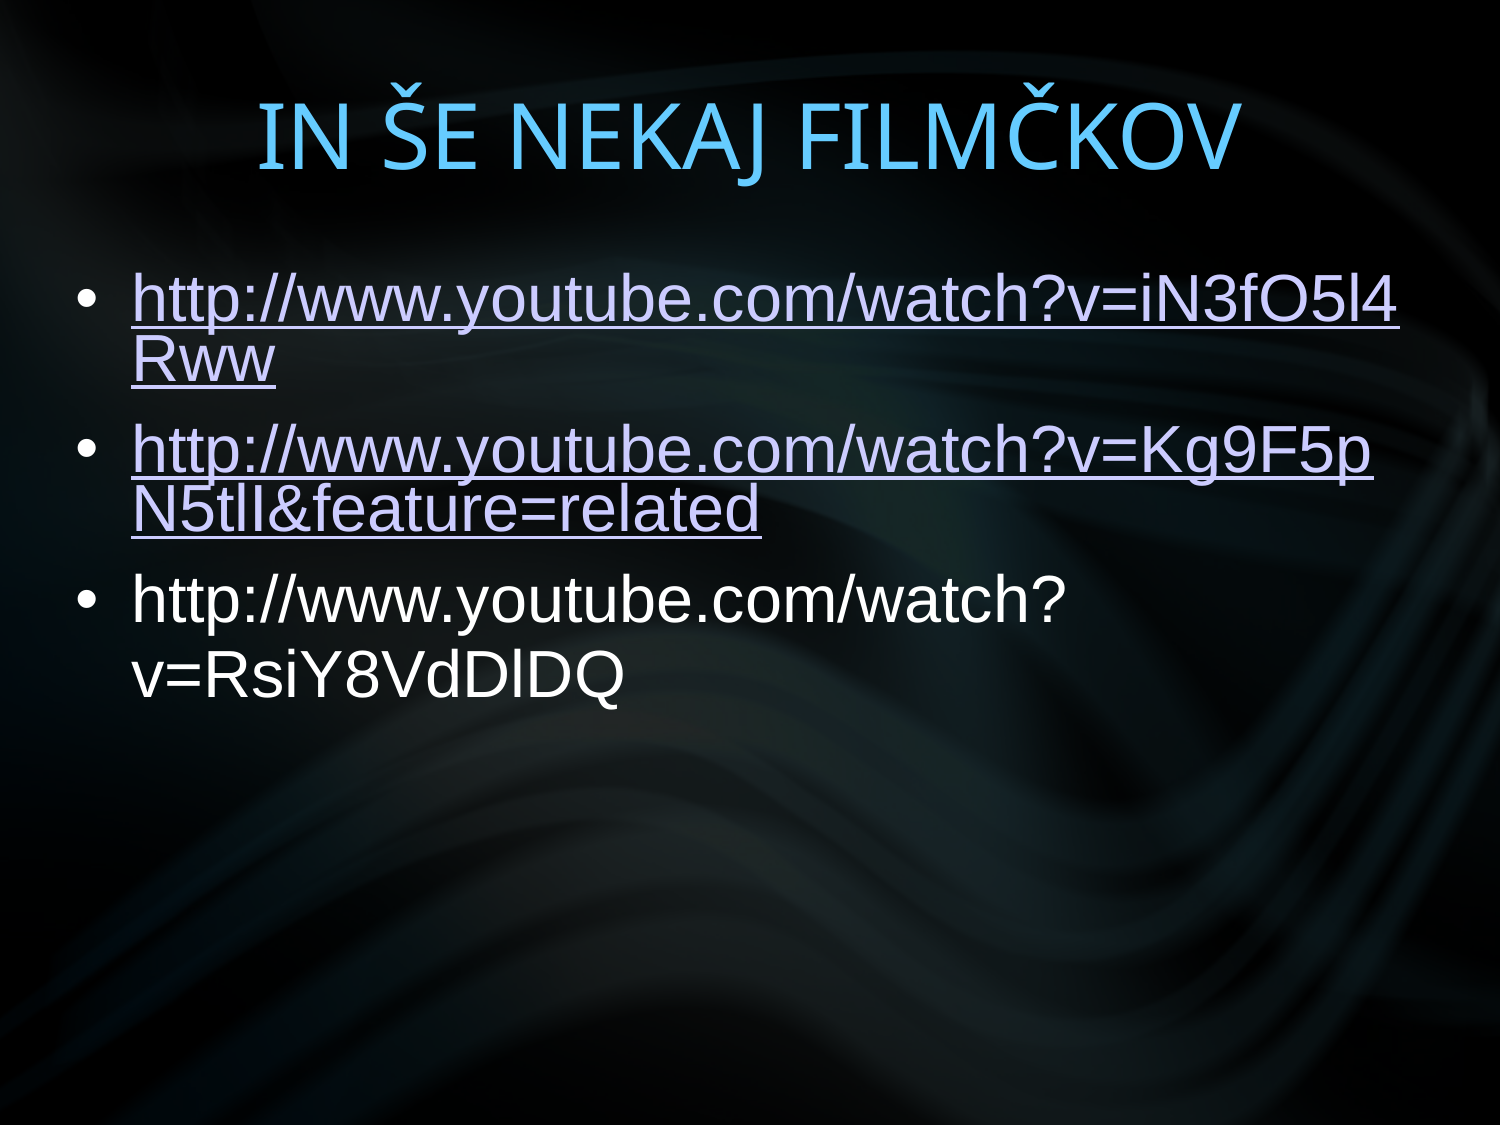

# IN ŠE NEKAJ FILMČKOV
http://www.youtube.com/watch?v=iN3fO5l4Rww
http://www.youtube.com/watch?v=Kg9F5pN5tlI&feature=related
http://www.youtube.com/watch?v=RsiY8VdDlDQ